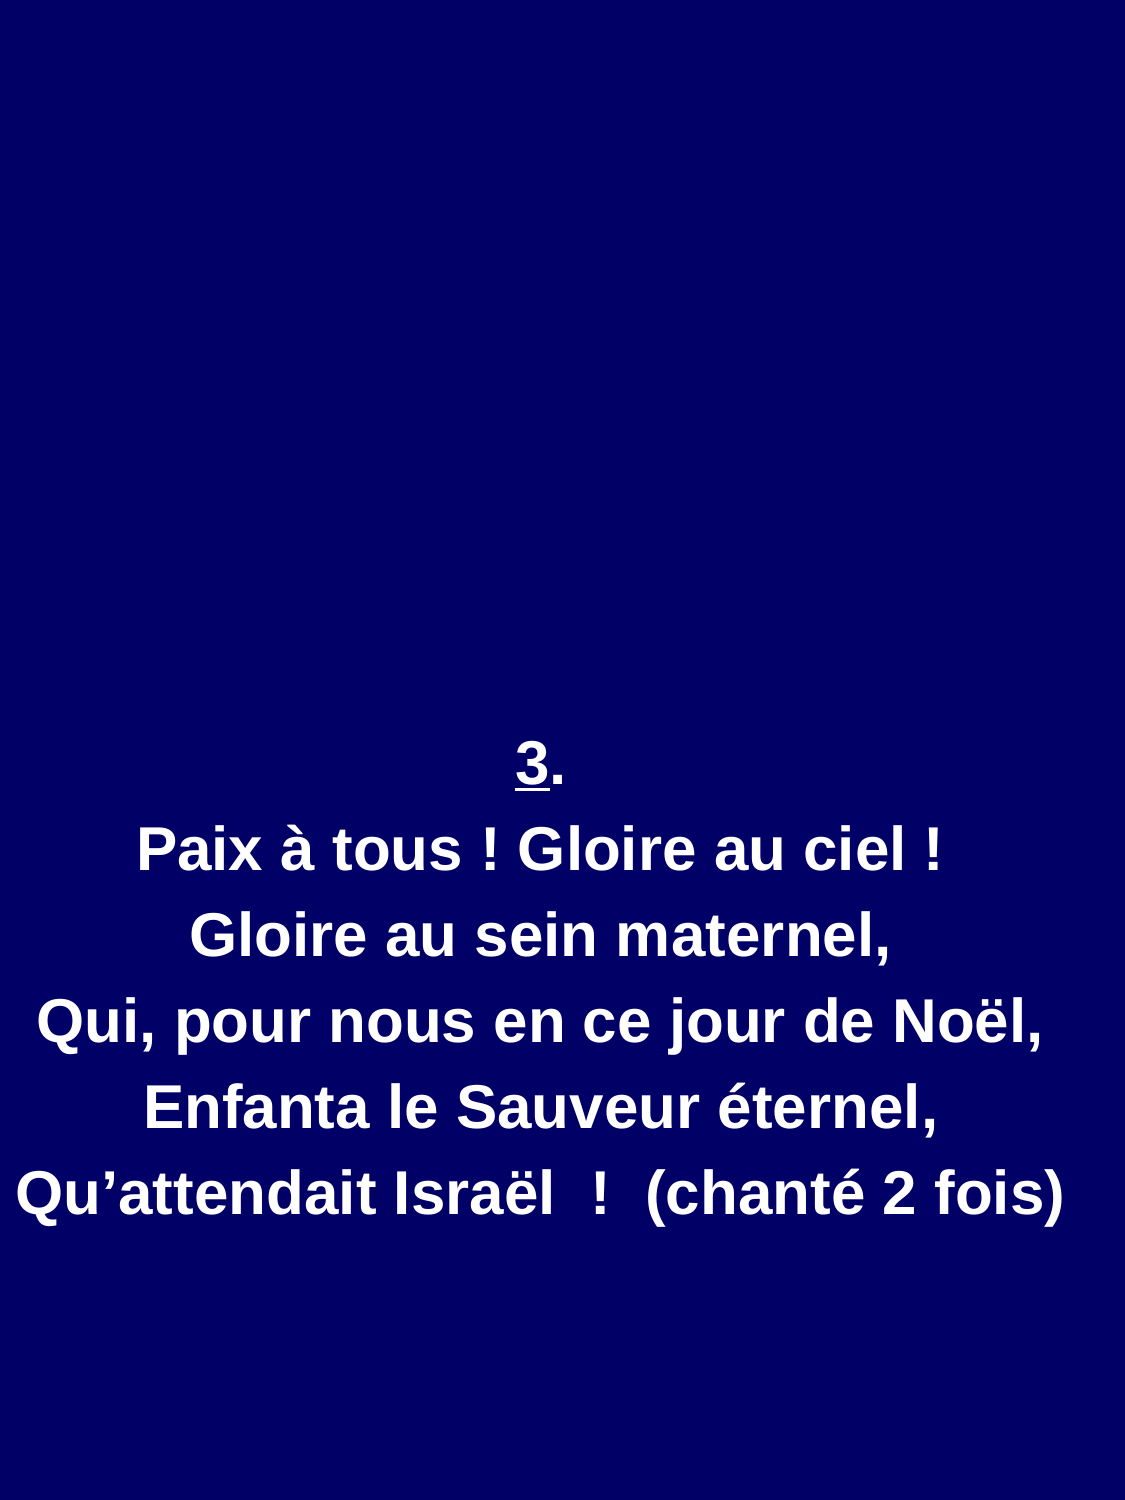

# 3.
Paix à tous ! Gloire au ciel !
Gloire au sein maternel,
Qui, pour nous en ce jour de Noël,
Enfanta le Sauveur éternel,
Qu’attendait Israël ! (chanté 2 fois)